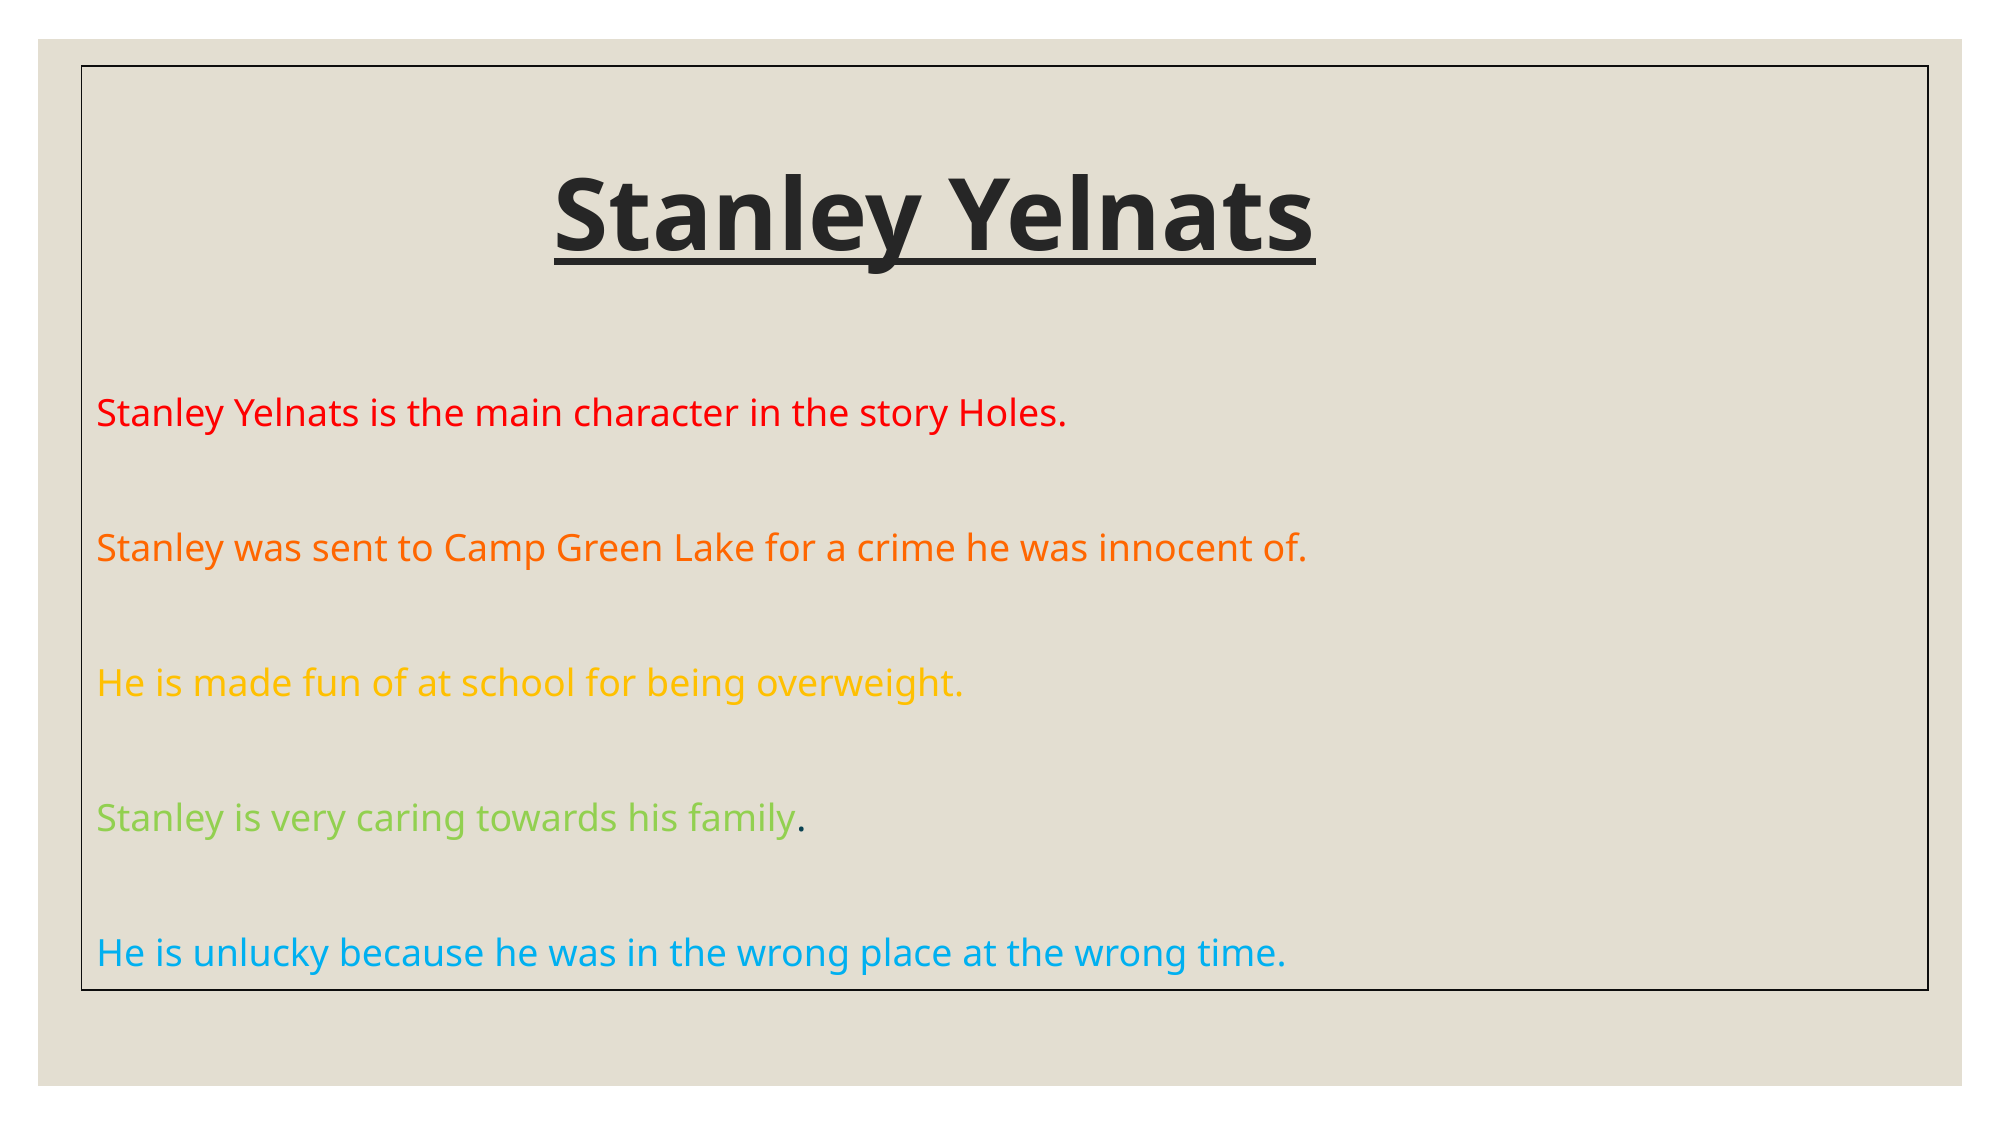

Stanley Yelnats is the main character in the story Holes.
Stanley was sent to Camp Green Lake for a crime he was innocent of.
He is made fun of at school for being overweight.
Stanley is very caring towards his family.
He is unlucky because he was in the wrong place at the wrong time.
# Stanley Yelnats